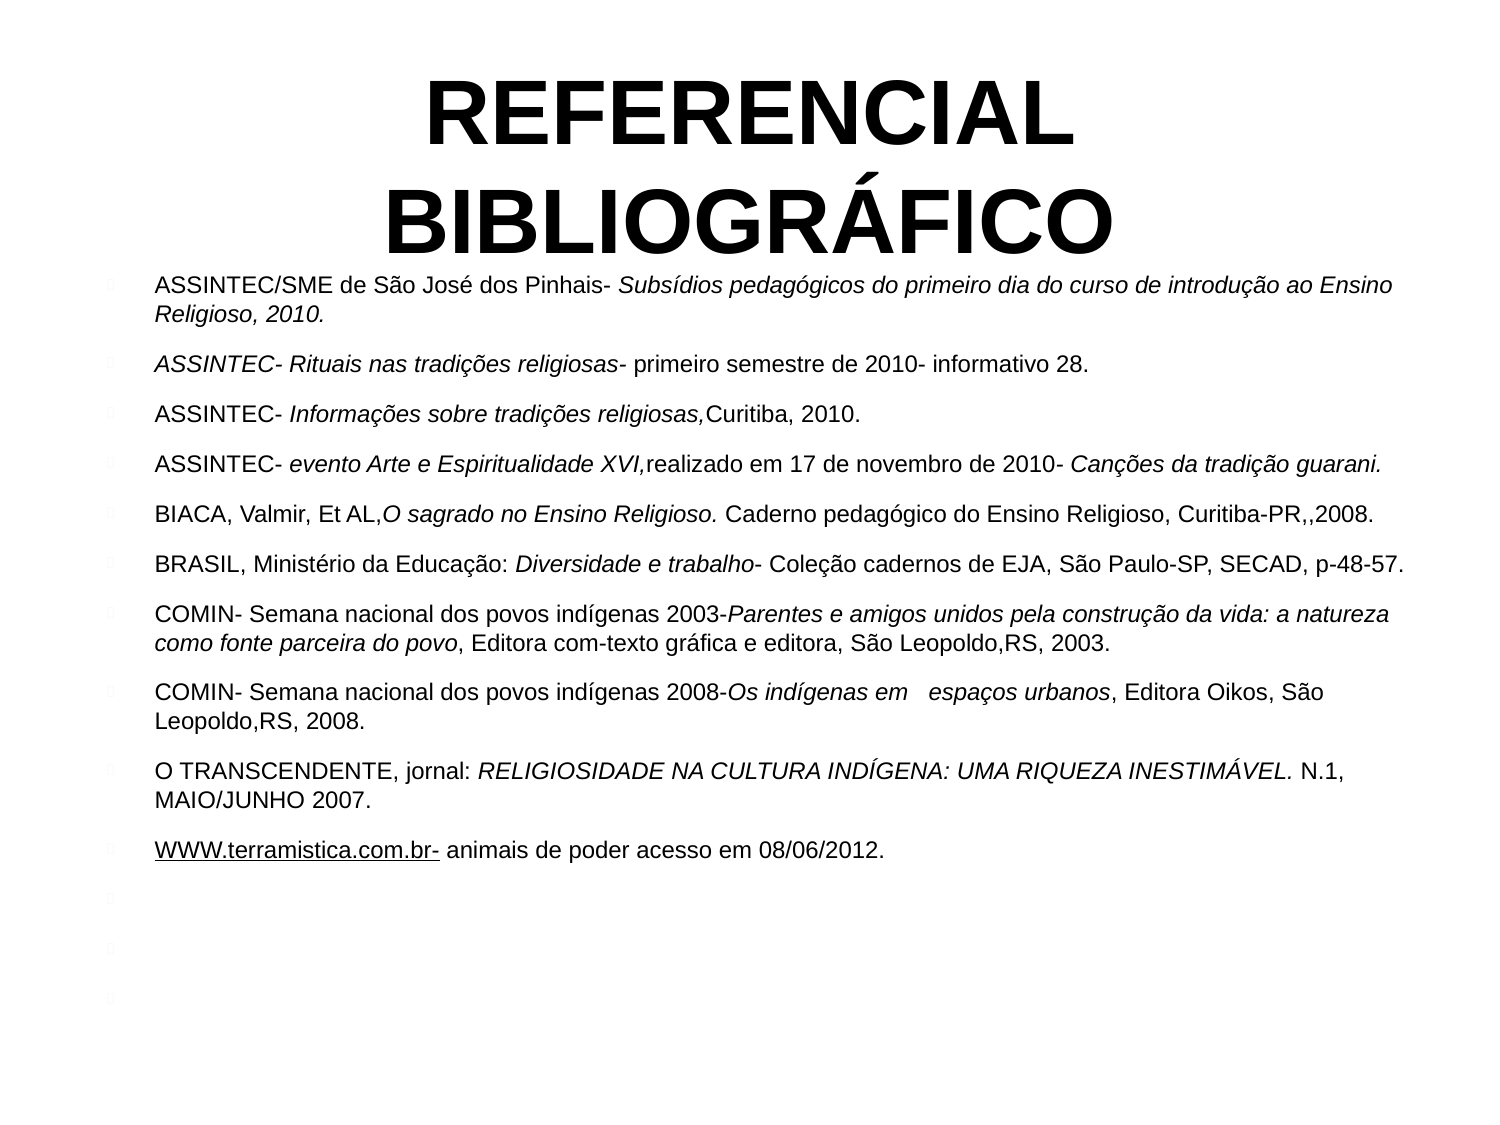

# REFERENCIAL BIBLIOGRÁFICO
ASSINTEC/SME de São José dos Pinhais- Subsídios pedagógicos do primeiro dia do curso de introdução ao Ensino Religioso, 2010.
ASSINTEC- Rituais nas tradições religiosas- primeiro semestre de 2010- informativo 28.
ASSINTEC- Informações sobre tradições religiosas,Curitiba, 2010.
ASSINTEC- evento Arte e Espiritualidade XVI,realizado em 17 de novembro de 2010- Canções da tradição guarani.
BIACA, Valmir, Et AL,O sagrado no Ensino Religioso. Caderno pedagógico do Ensino Religioso, Curitiba-PR,,2008.
BRASIL, Ministério da Educação: Diversidade e trabalho- Coleção cadernos de EJA, São Paulo-SP, SECAD, p-48-57.
COMIN- Semana nacional dos povos indígenas 2003-Parentes e amigos unidos pela construção da vida: a natureza como fonte parceira do povo, Editora com-texto gráfica e editora, São Leopoldo,RS, 2003.
COMIN- Semana nacional dos povos indígenas 2008-Os indígenas em espaços urbanos, Editora Oikos, São Leopoldo,RS, 2008.
O TRANSCENDENTE, jornal: RELIGIOSIDADE NA CULTURA INDÍGENA: UMA RIQUEZA INESTIMÁVEL. N.1, MAIO/JUNHO 2007.
WWW.terramistica.com.br- animais de poder acesso em 08/06/2012.